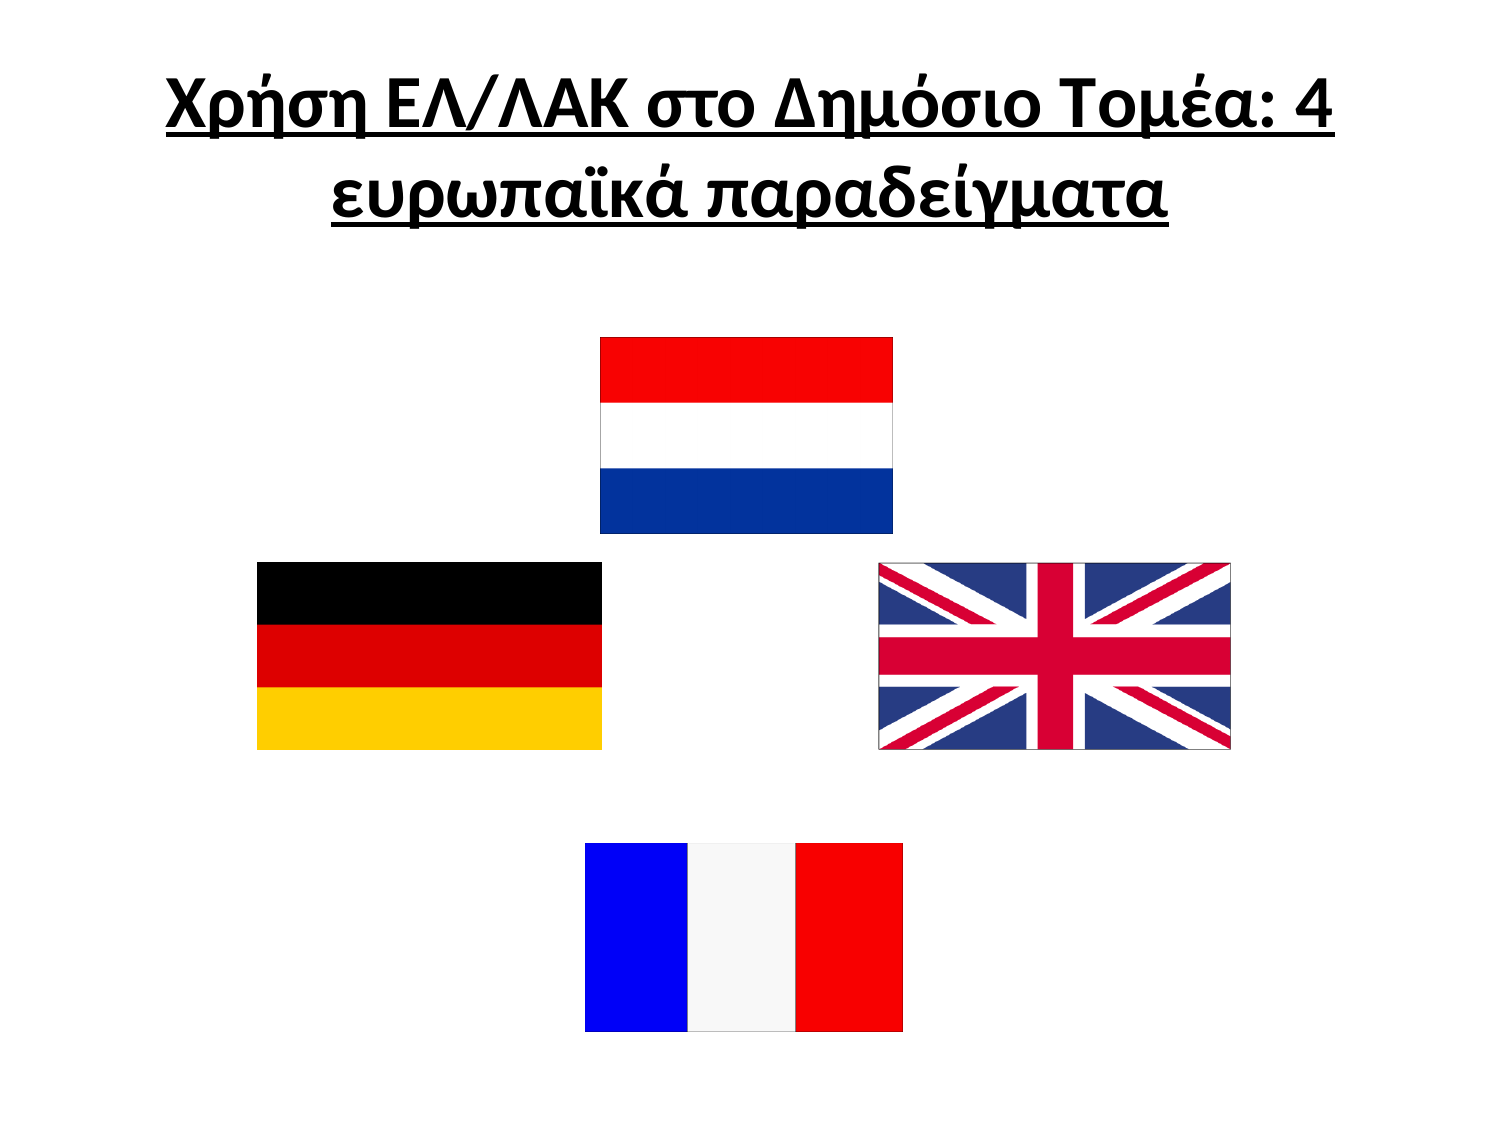

17/5/2013
Θεματα ΚτΠ/Γ
Χρήση ΕΛ/ΛΑΚ στο Δημόσιο Τομέα: 4 ευρωπαϊκά παραδείγματα